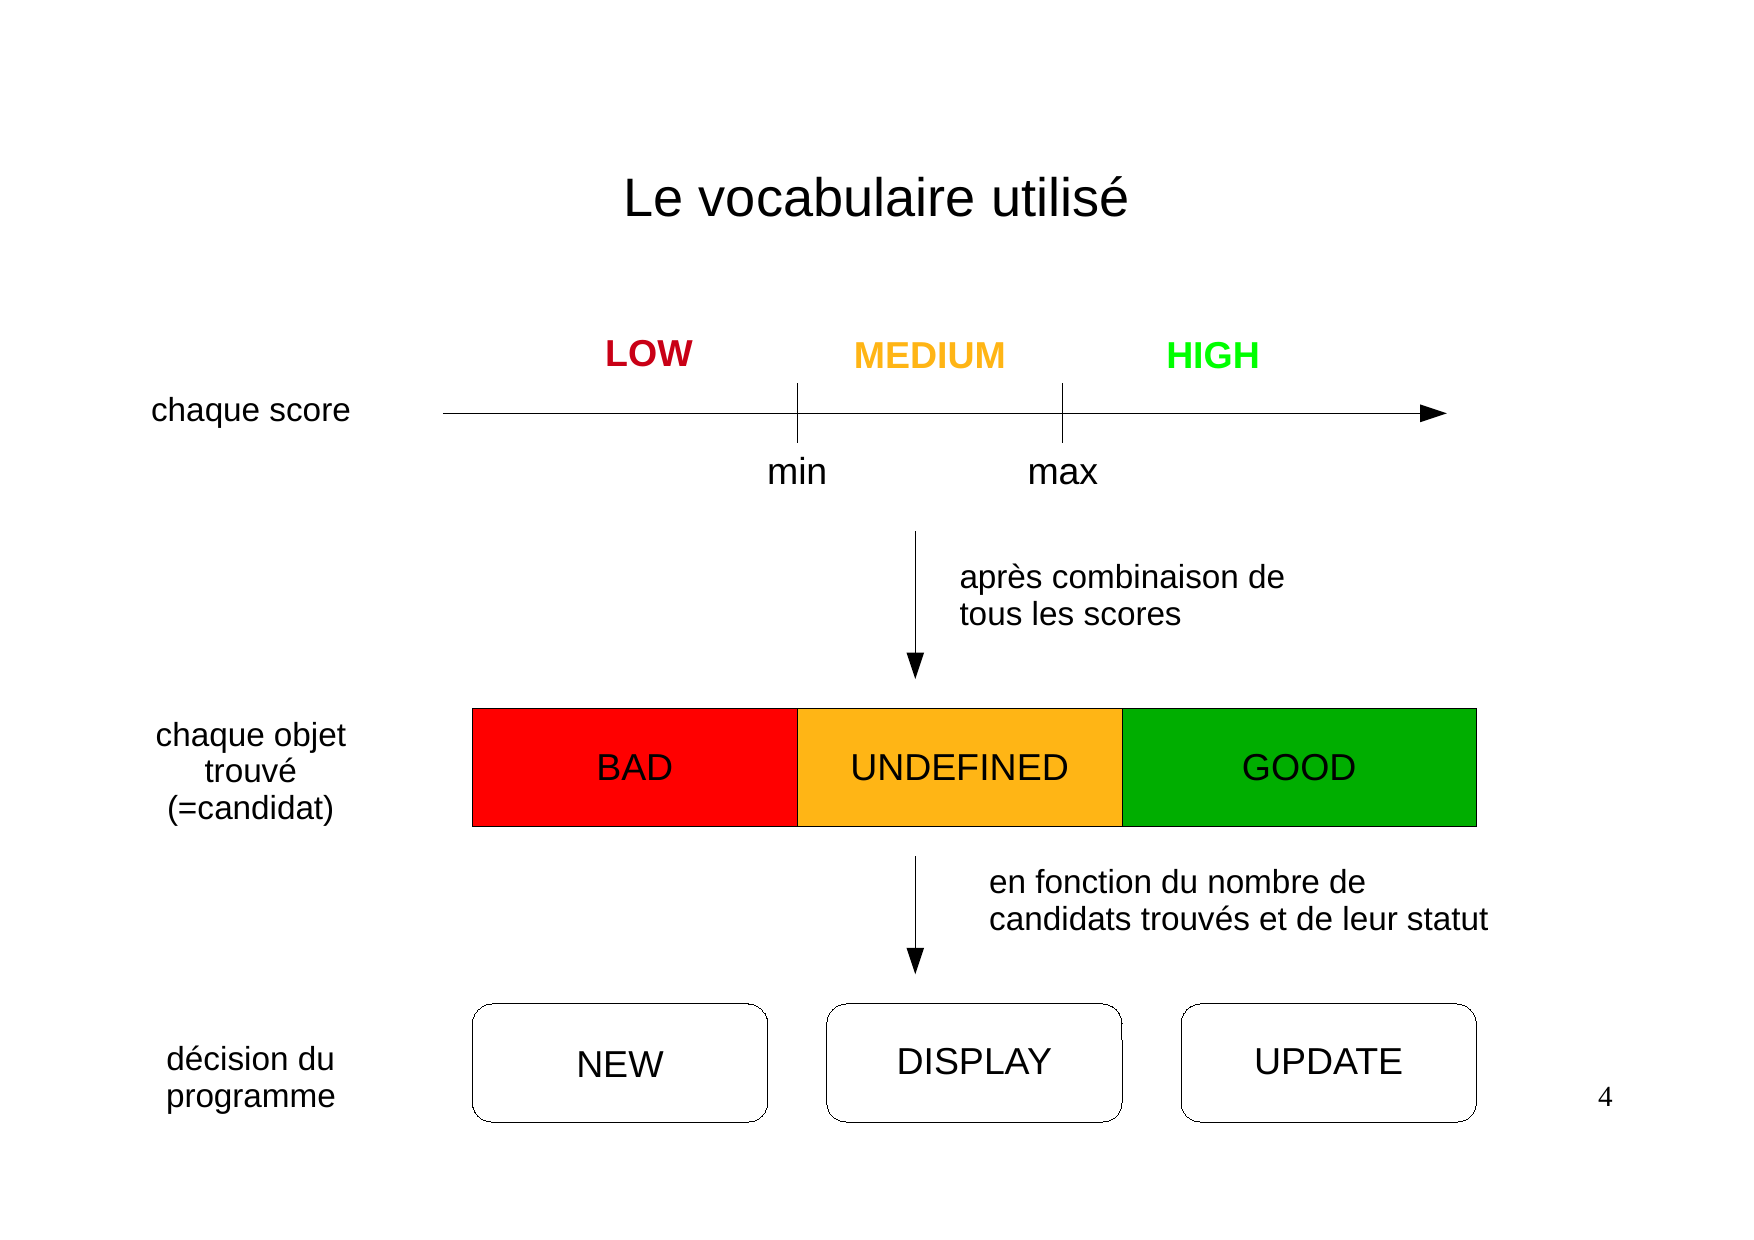

# Le vocabulaire utilisé
LOW
MEDIUM
HIGH
min
max
chaque score
après combinaison de tous les scores
chaque objet trouvé (=candidat)
BAD
UNDEFINED
GOOD
en fonction du nombre de candidats trouvés et de leur statut
décision du programme
DISPLAY
UPDATE
NEW
4